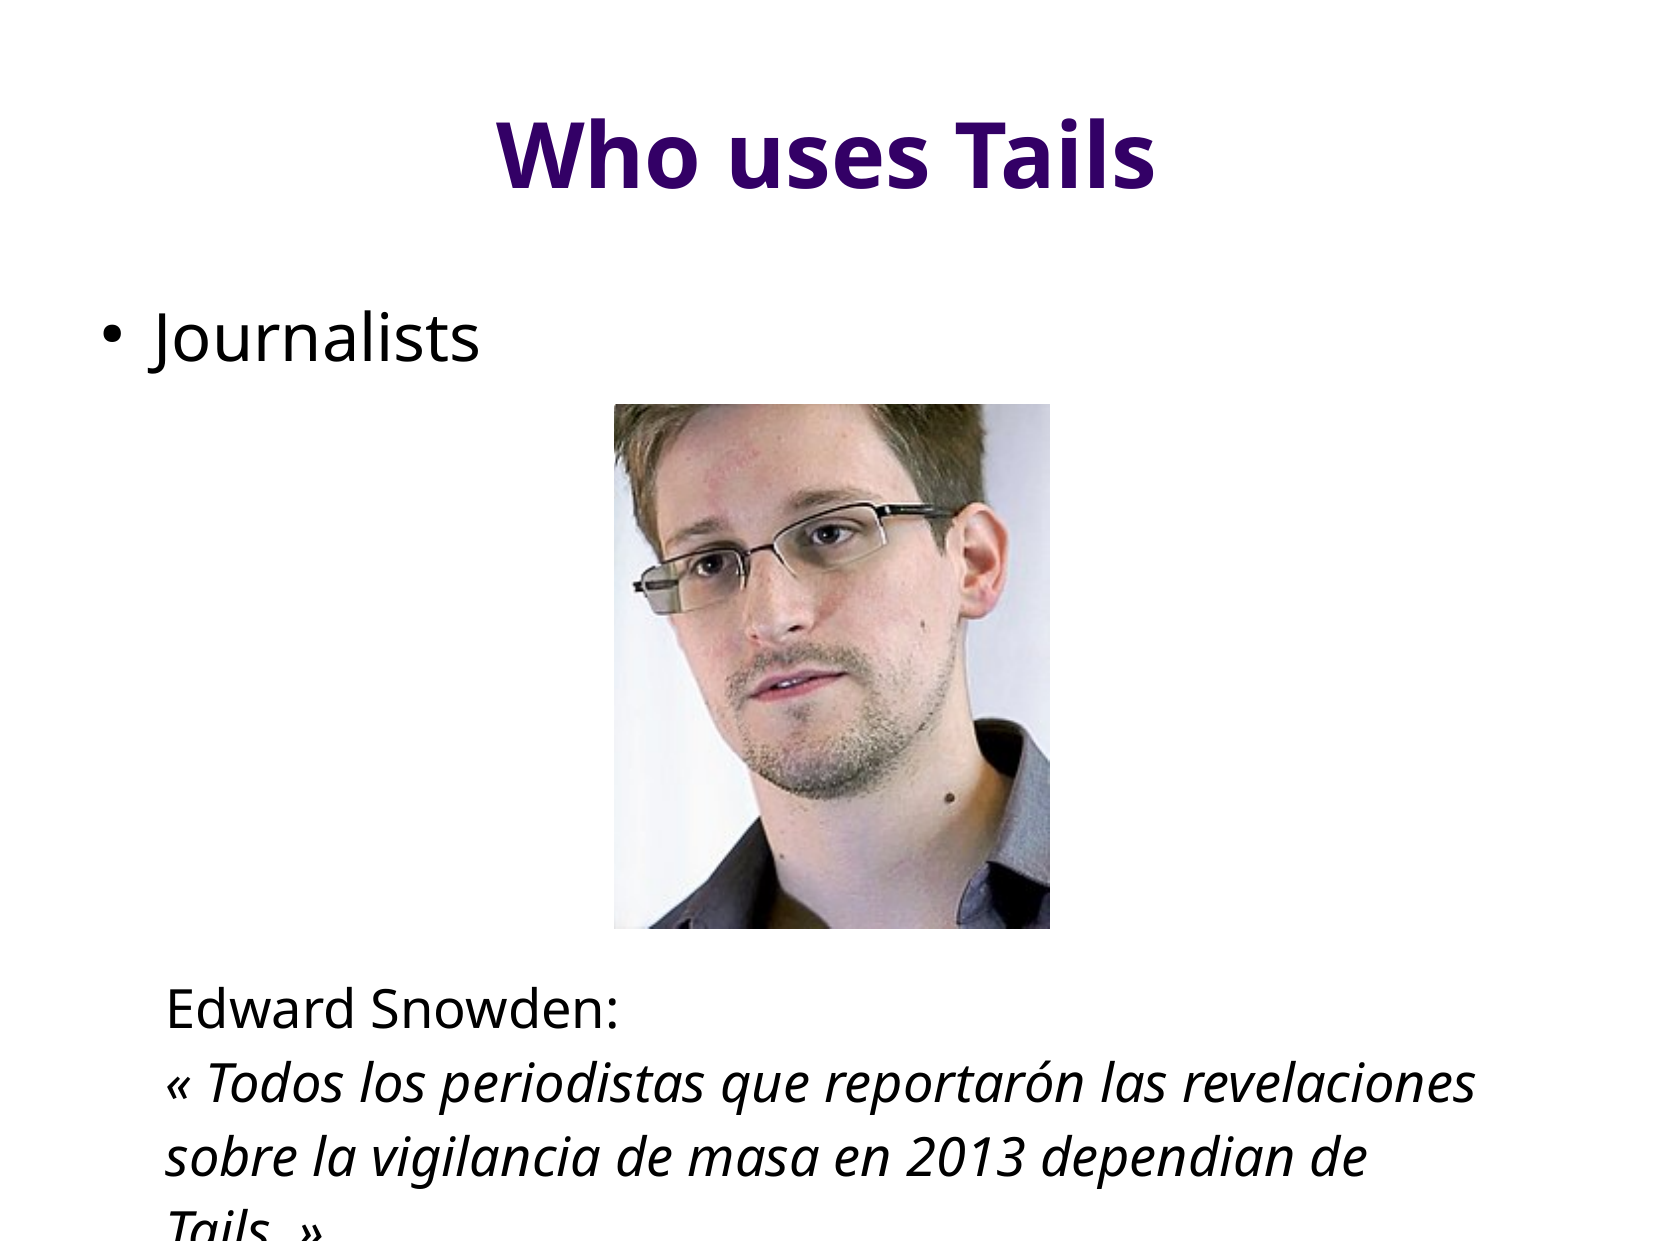

# Who uses Tails
Journalists
Edward Snowden:
« Todos los periodistas que reportarón las revelaciones sobre la vigilancia de masa en 2013 dependian de Tails. »